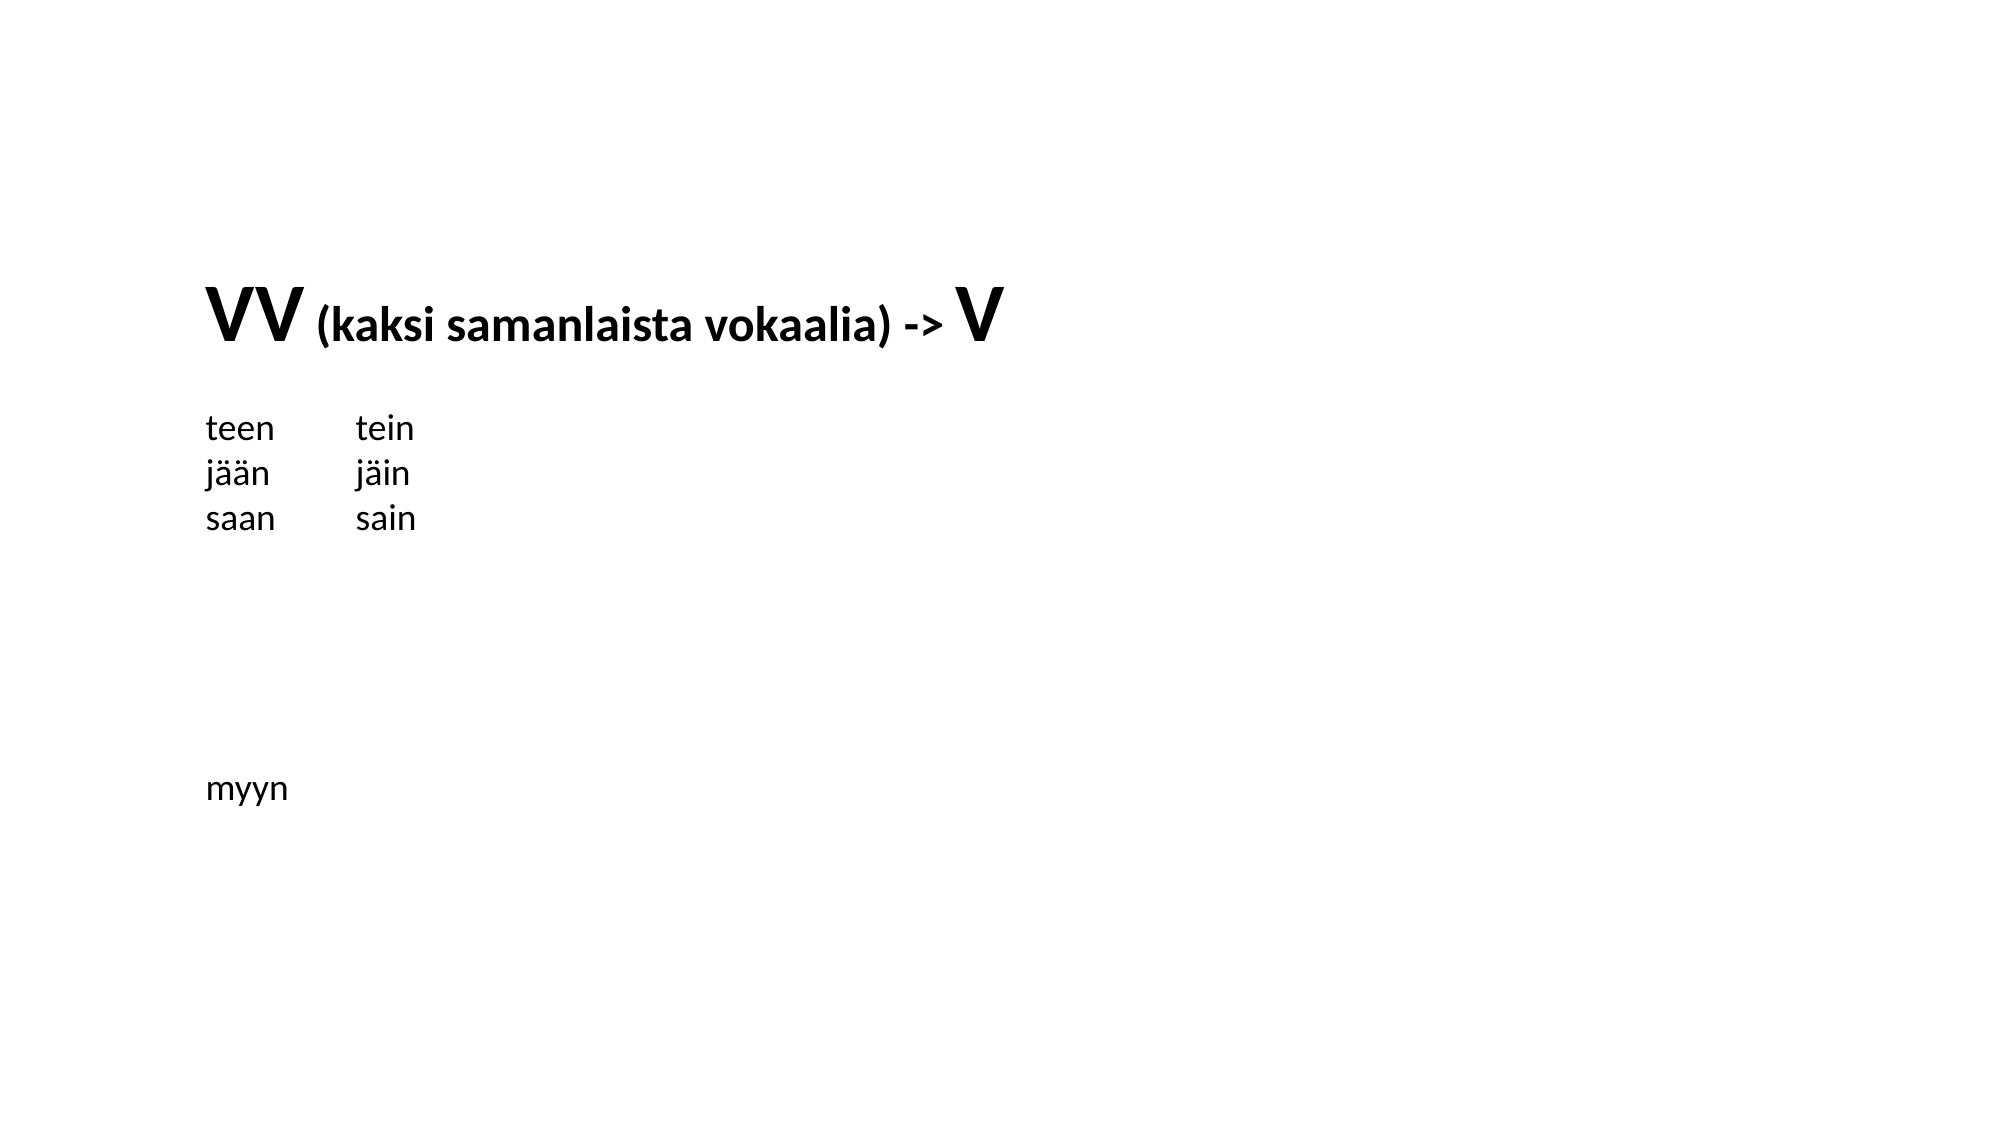

VV (kaksi samanlaista vokaalia) -> V
teen		tein
jään		jäin
saan		sain
myyn